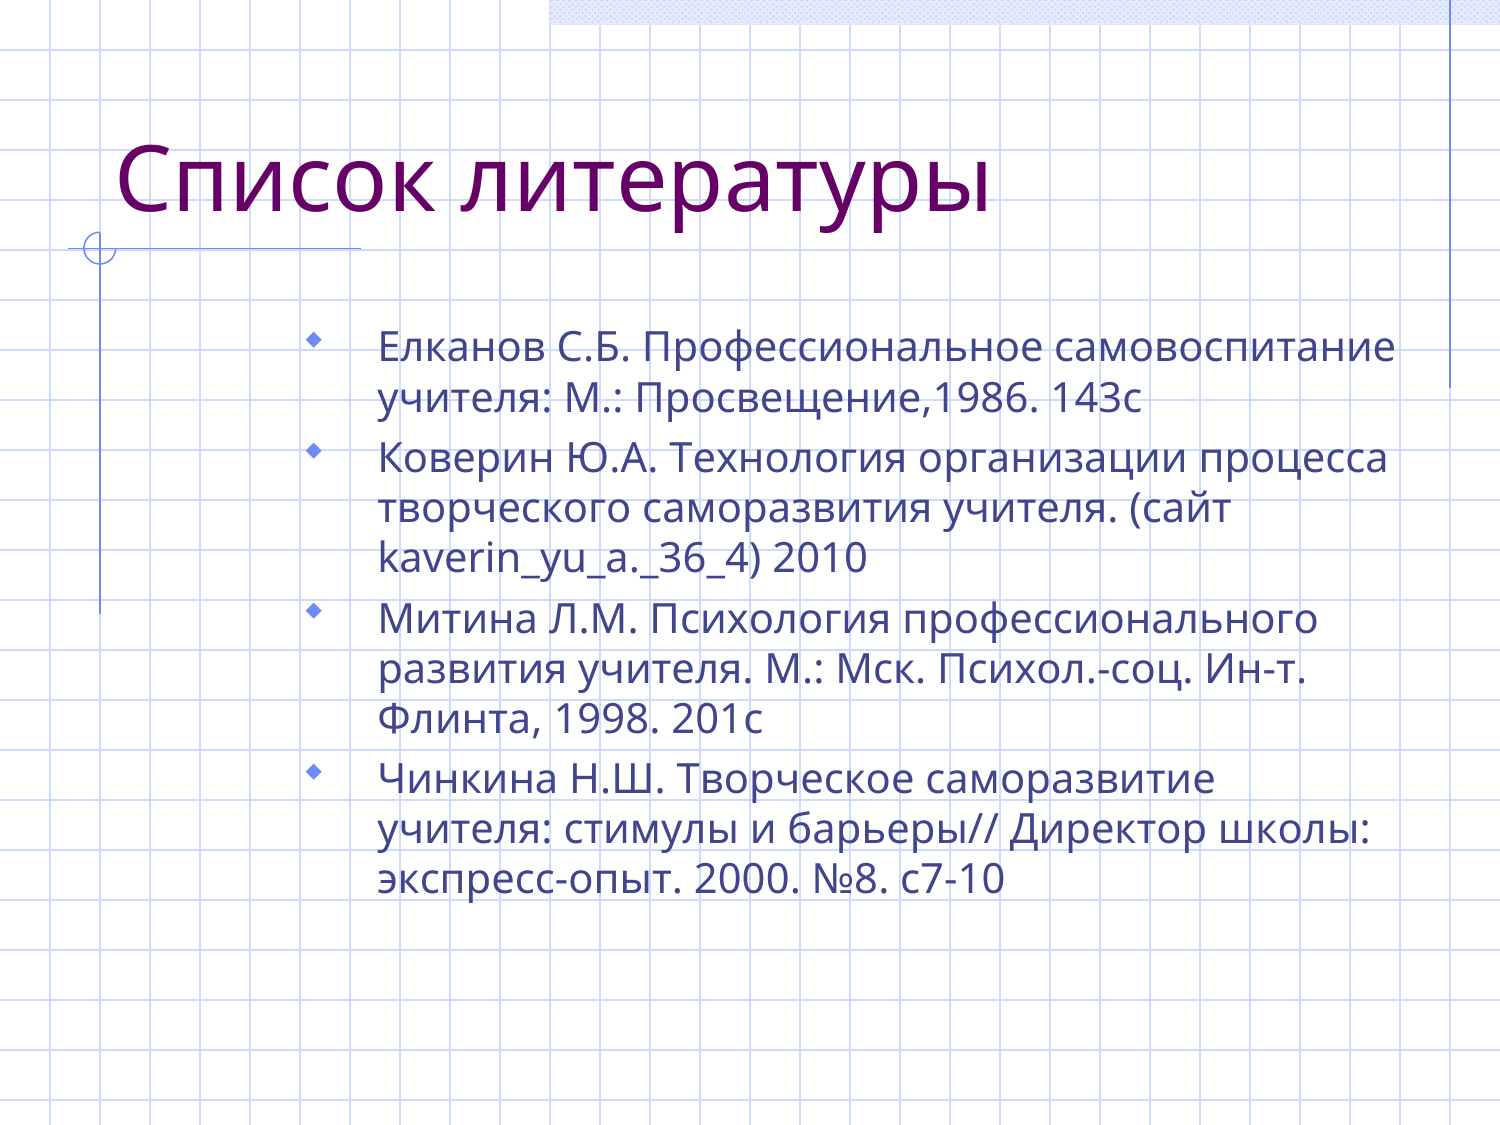

# Список литературы
Елканов С.Б. Профессиональное самовоспитание учителя: М.: Просвещение,1986. 143с
Коверин Ю.А. Технология организации процесса творческого саморазвития учителя. (сайт kaverin_yu_a._36_4) 2010
Митина Л.М. Психология профессионального развития учителя. М.: Мск. Психол.-соц. Ин-т. Флинта, 1998. 201с
Чинкина Н.Ш. Творческое саморазвитие учителя: стимулы и барьеры// Директор школы: экспресс-опыт. 2000. №8. с7-10